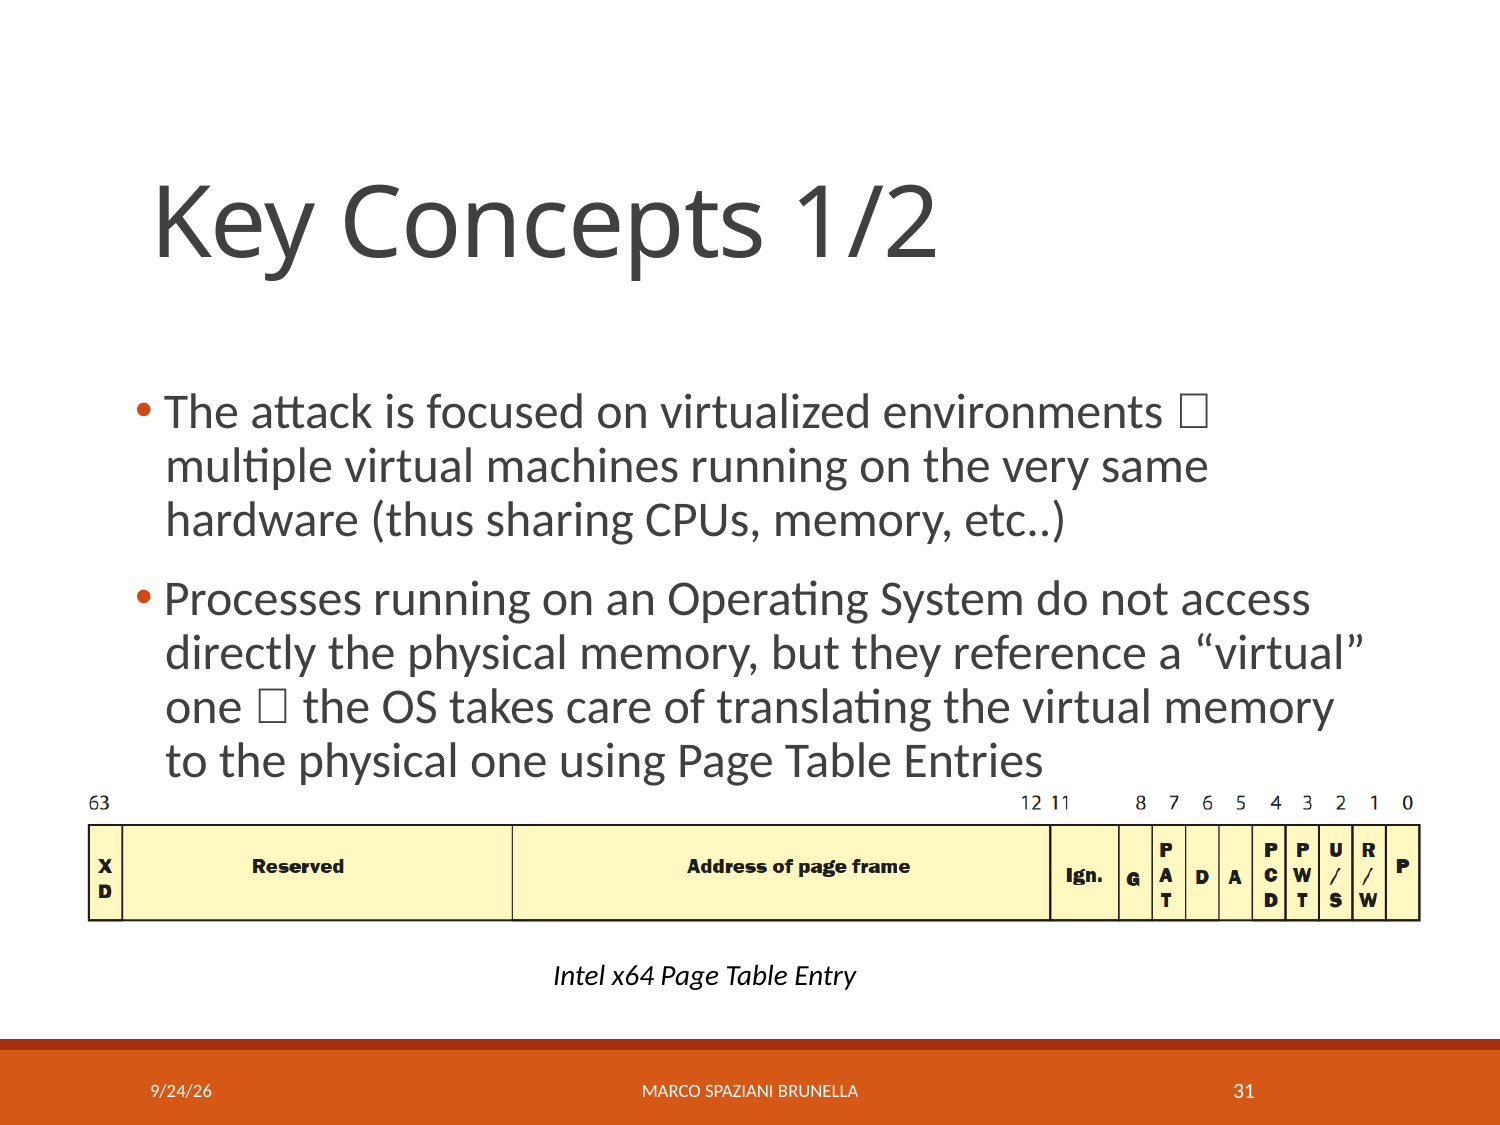

Key Concepts 1/2
 The attack is focused on virtualized environments  multiple virtual machines running on the very same hardware (thus sharing CPUs, memory, etc..)
 Processes running on an Operating System do not access directly the physical memory, but they reference a “virtual” one  the OS takes care of translating the virtual memory to the physical one using Page Table Entries
Intel x64 Page Table Entry
Marco Spaziani Brunella